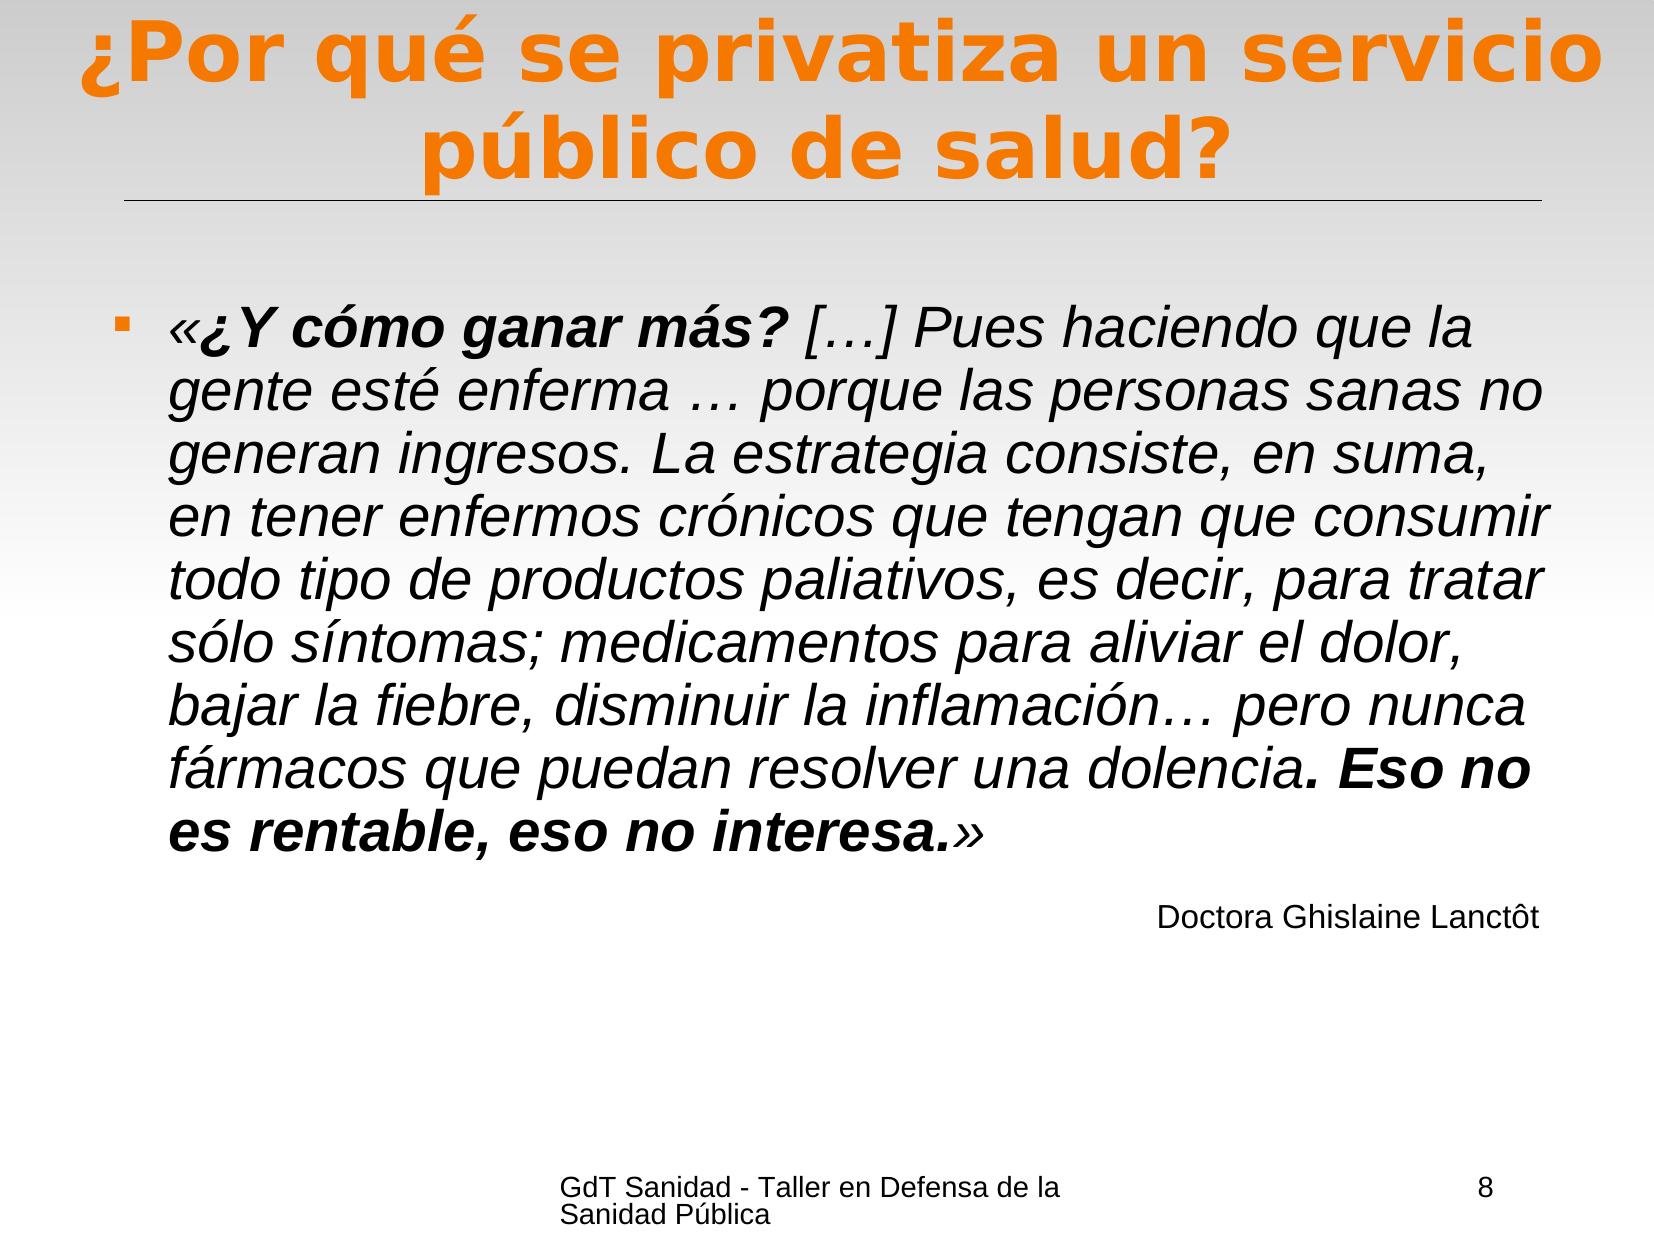

¿Por qué se privatiza un servicio público de salud?
# «¿Y cómo ganar más? […] Pues haciendo que la gente esté enferma … porque las personas sanas no generan ingresos. La estrategia consiste, en suma, en tener enfermos crónicos que tengan que consumir todo tipo de productos paliativos, es decir, para tratar sólo síntomas; medicamentos para aliviar el dolor, bajar la fiebre, disminuir la inflamación… pero nunca fármacos que puedan resolver una dolencia. Eso no es rentable, eso no interesa.»
Doctora Ghislaine Lanctôt
GdT Sanidad - Taller en Defensa de la Sanidad Pública
8